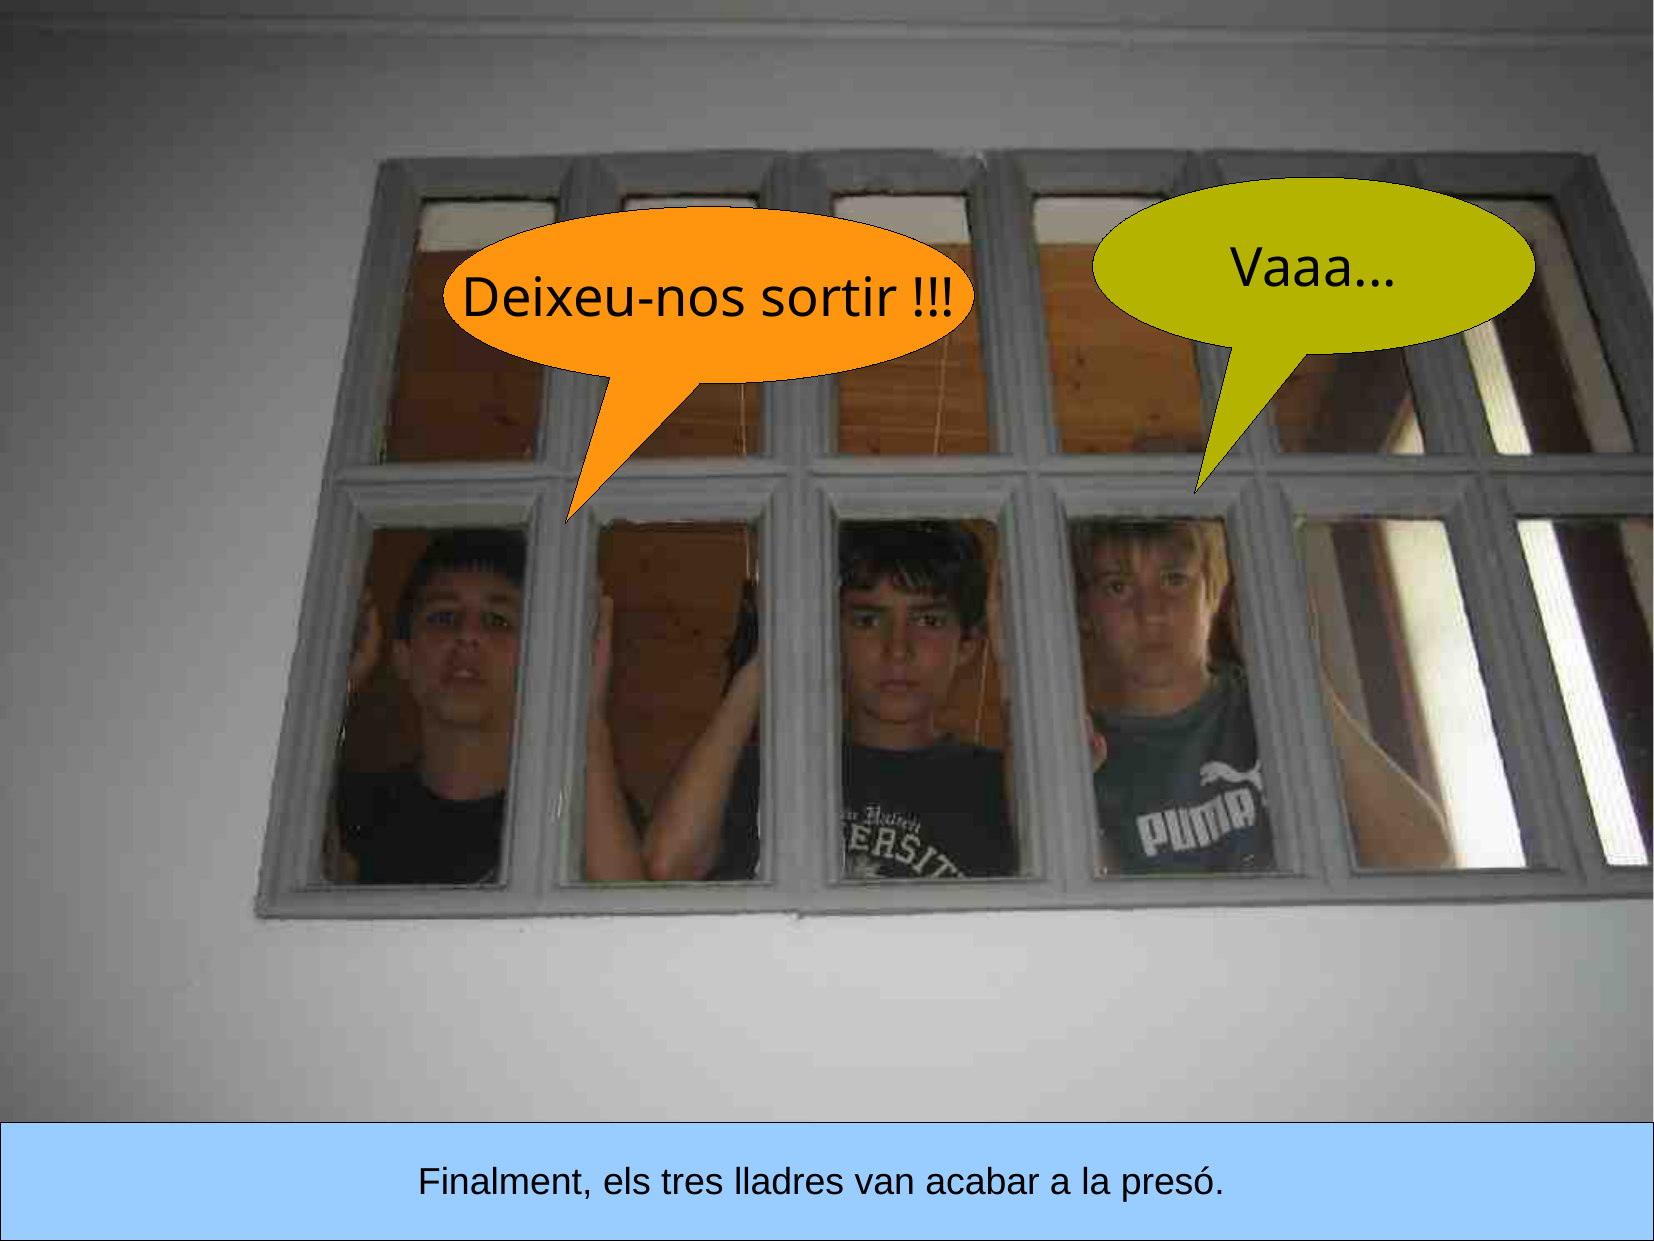

Vaaa...
Deixeu-nos sortir !!!
Finalment, els tres lladres van acabar a la presó.